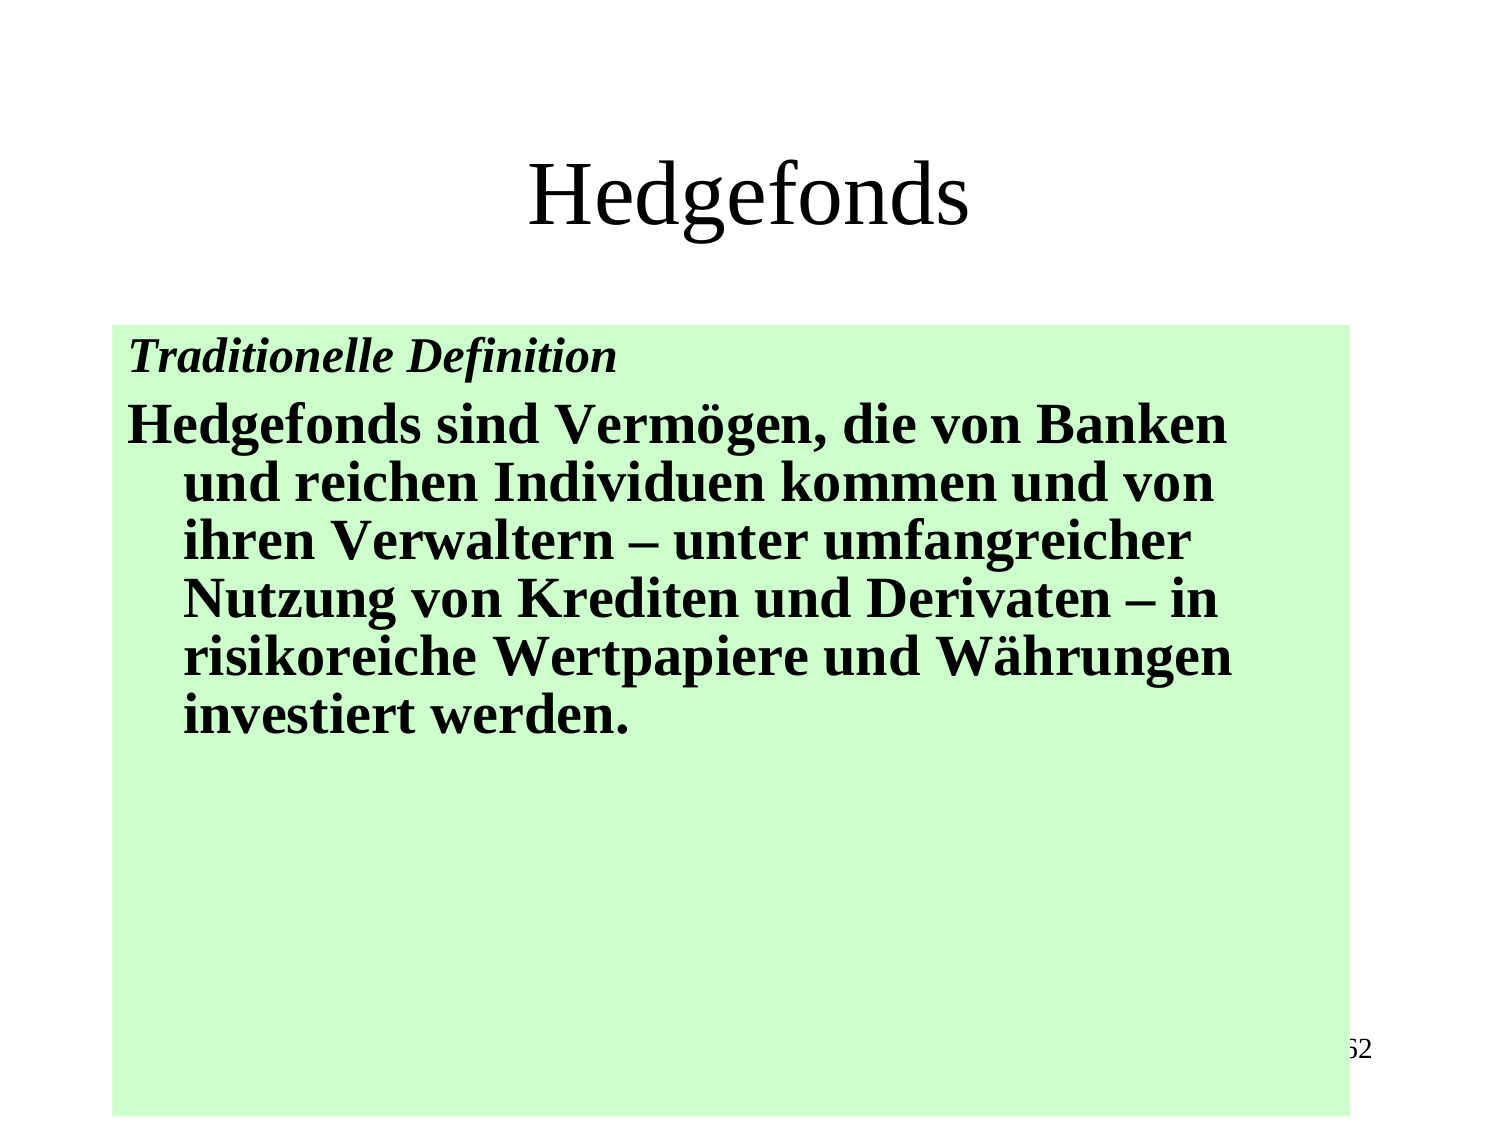

# Hedgefonds
Traditionelle Definition
Hedgefonds sind Vermögen, die von Banken und reichen Individuen kommen und von ihren Verwaltern – unter umfangreicher Nutzung von Krediten und Derivaten – in risikoreiche Wertpapiere und Währungen investiert werden.
Probleme moderner Finanzmärkte 2: Druck auf Unternehmen
62